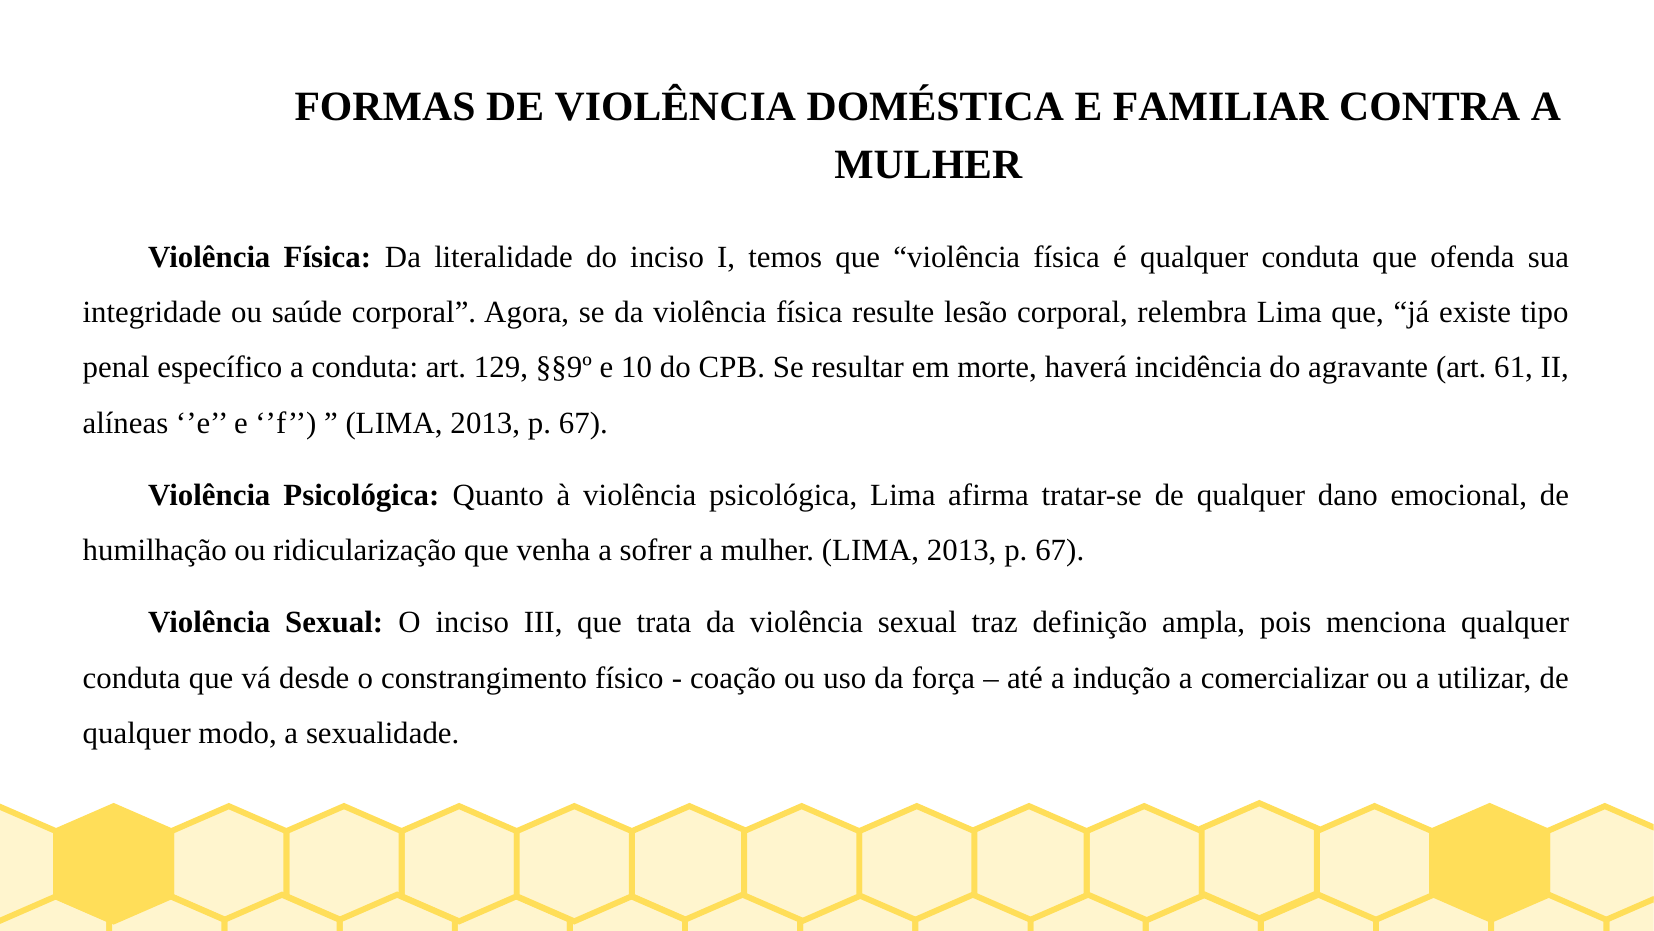

# FORMAS DE VIOLÊNCIA DOMÉSTICA E FAMILIAR CONTRA A MULHER
Violência Física: Da literalidade do inciso I, temos que “violência física é qualquer conduta que ofenda sua integridade ou saúde corporal”. Agora, se da violência física resulte lesão corporal, relembra Lima que, “já existe tipo penal específico a conduta: art. 129, §§9º e 10 do CPB. Se resultar em morte, haverá incidência do agravante (art. 61, II, alíneas ‘’e’’ e ‘’f’’) ” (LIMA, 2013, p. 67).
Violência Psicológica: Quanto à violência psicológica, Lima afirma tratar-se de qualquer dano emocional, de humilhação ou ridicularização que venha a sofrer a mulher. (LIMA, 2013, p. 67).
Violência Sexual: O inciso III, que trata da violência sexual traz definição ampla, pois menciona qualquer conduta que vá desde o constrangimento físico - coação ou uso da força – até a indução a comercializar ou a utilizar, de qualquer modo, a sexualidade.